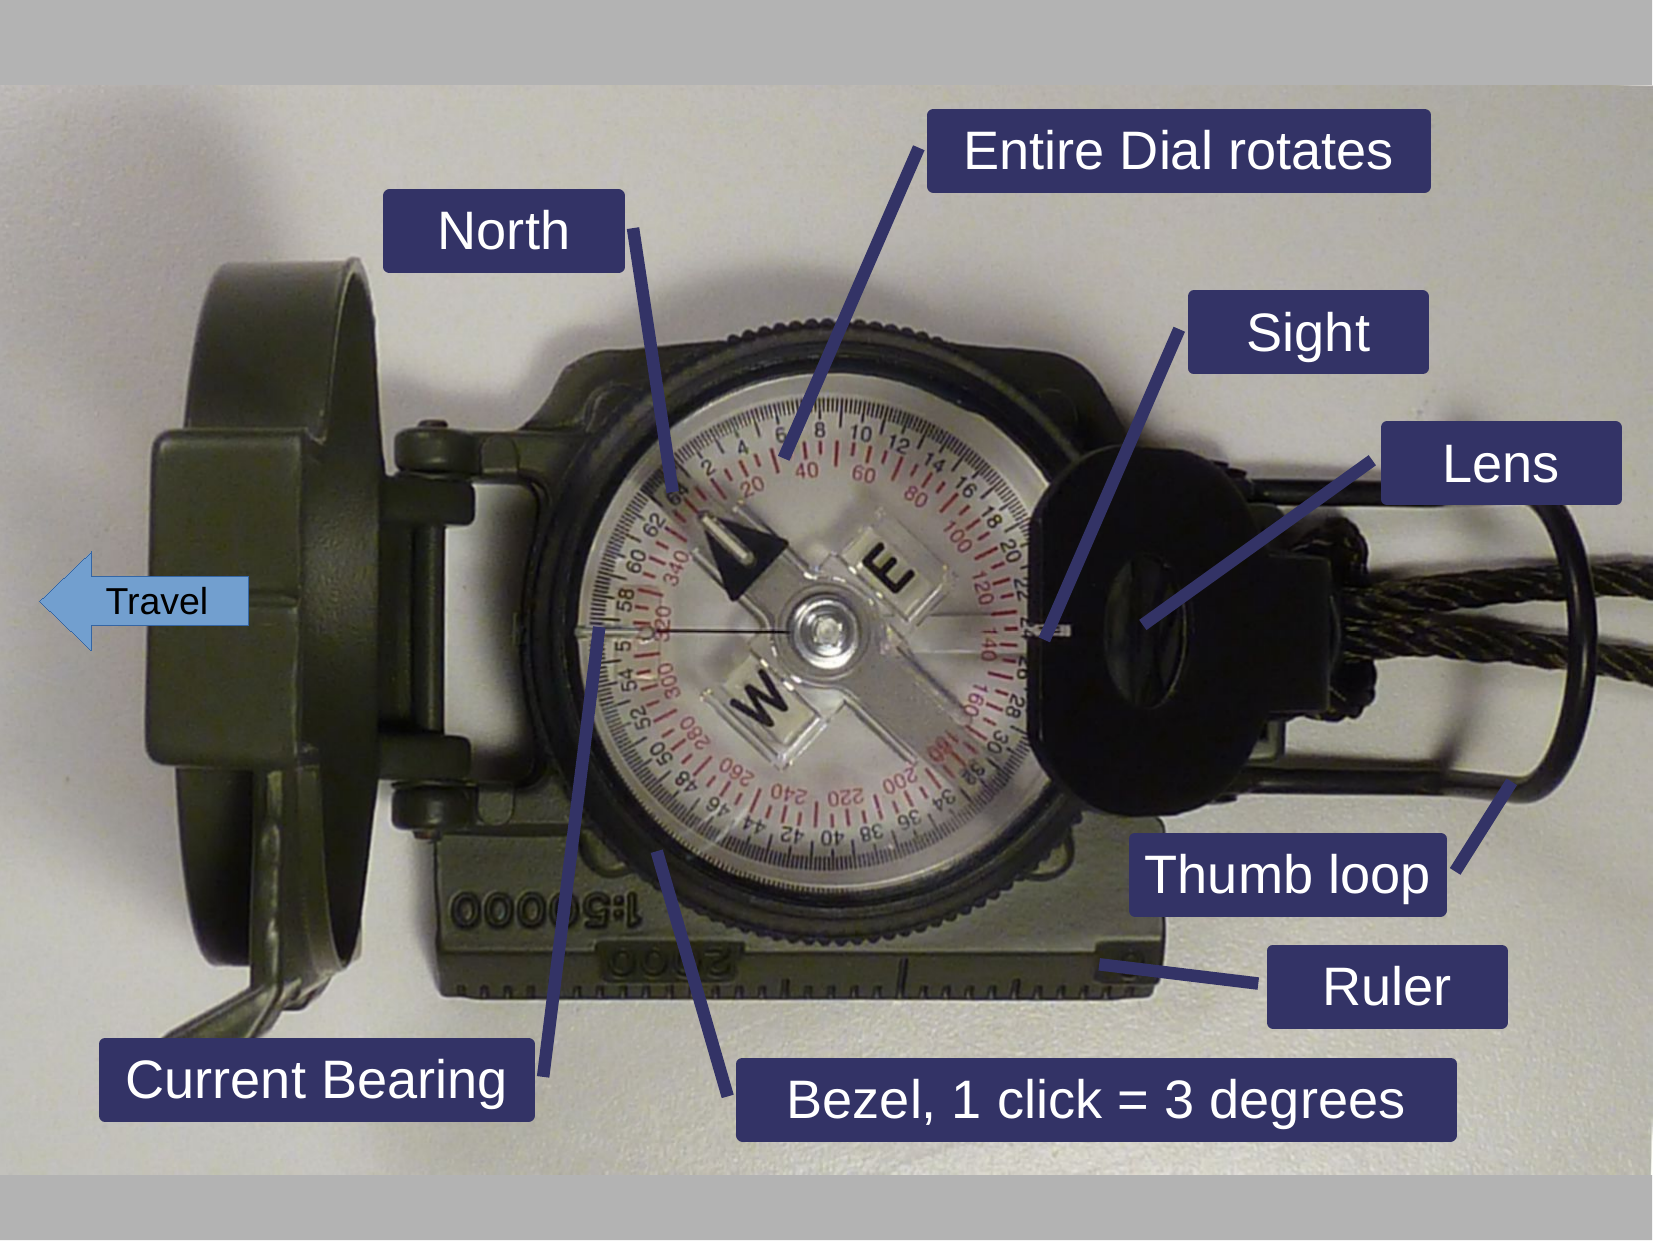

Entire Dial rotates
North
Sight
Lens
Travel
Thumb loop
Ruler
Current Bearing
Bezel, 1 click = 3 degrees